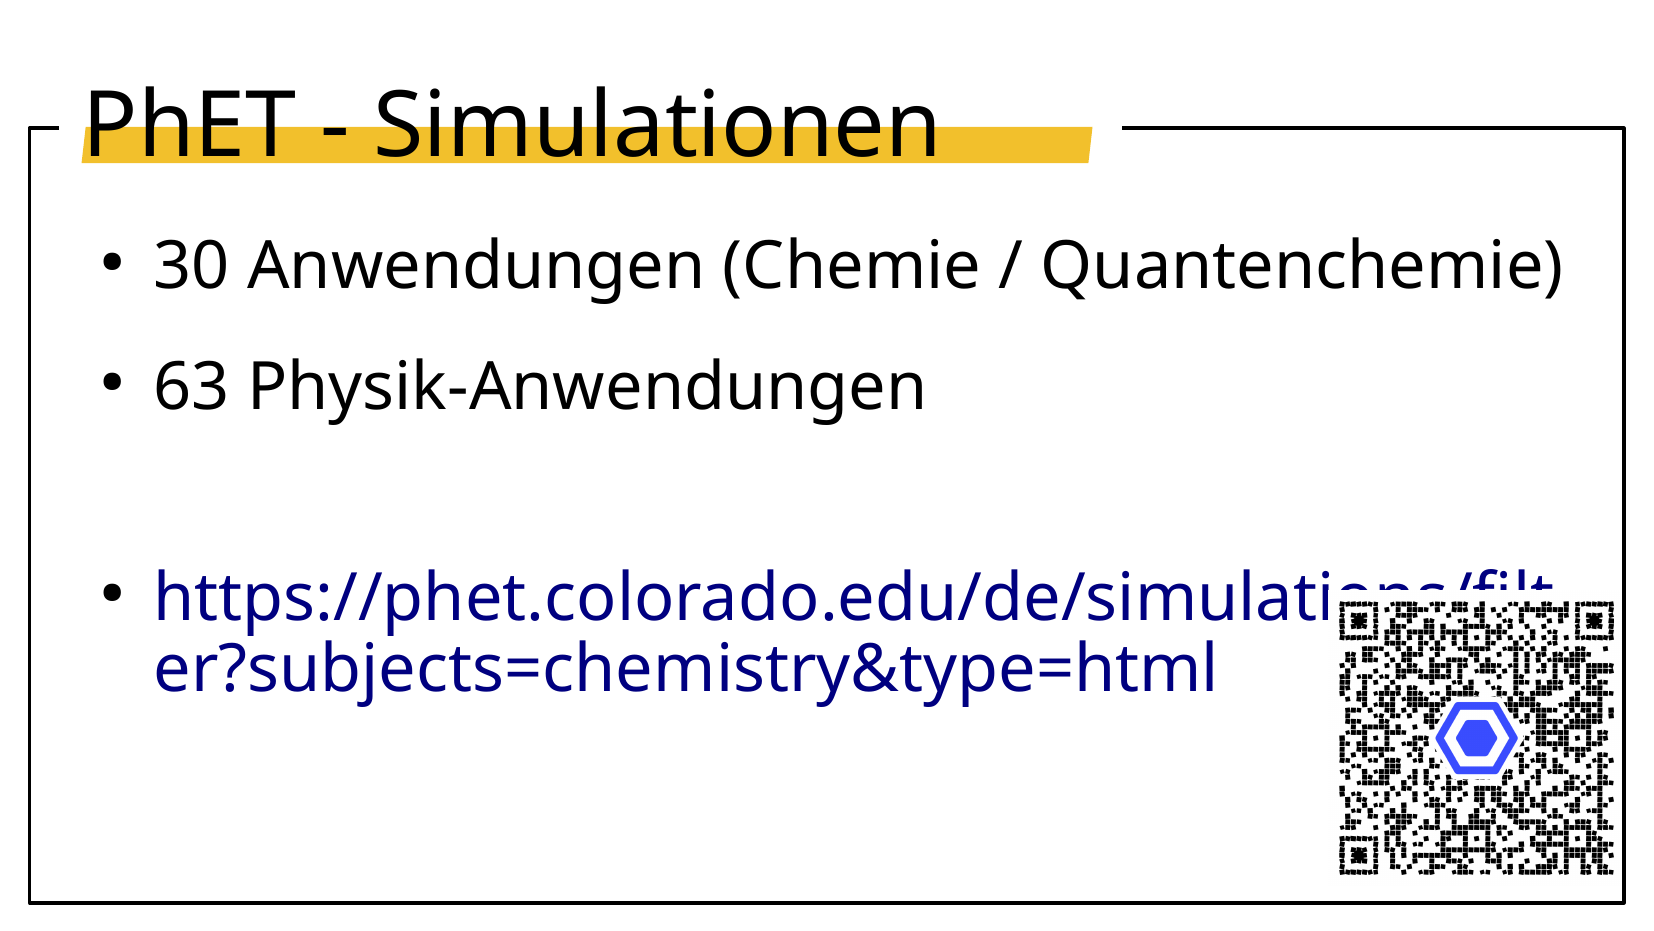

# PhET - Simulationen
30 Anwendungen (Chemie / Quantenchemie)
63 Physik-Anwendungen
https://phet.colorado.edu/de/simulations/filter?subjects=chemistry&type=html